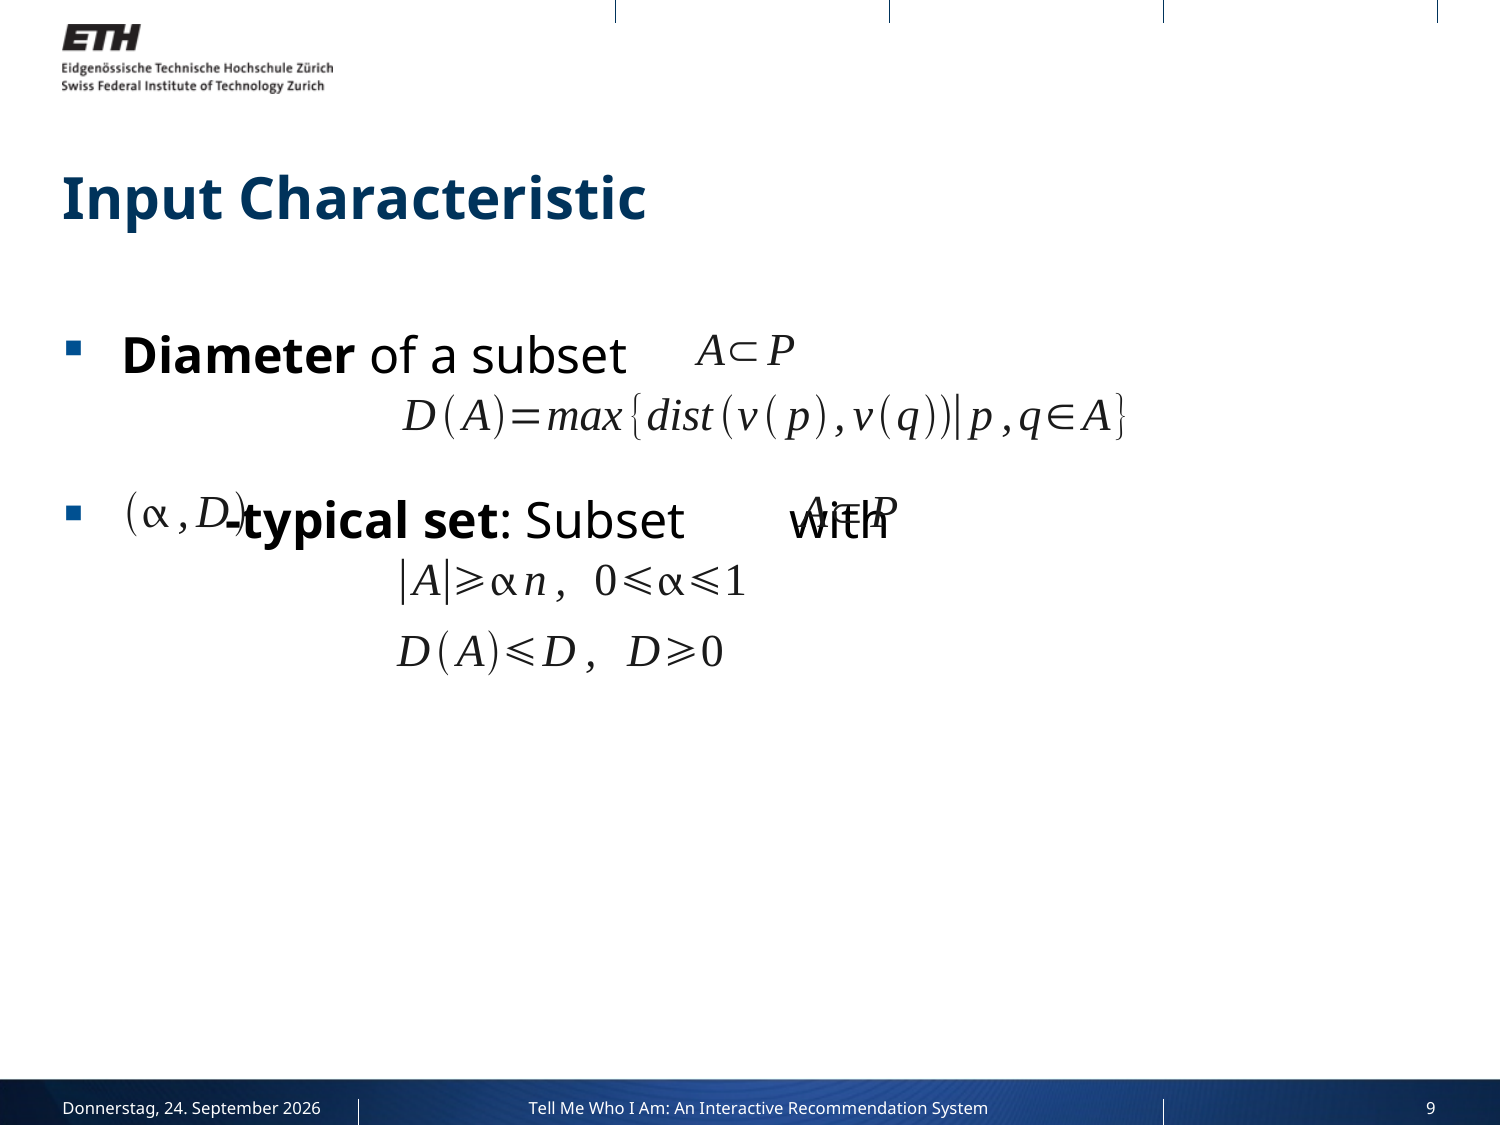

# Input Characteristic
Diameter of a subset
 -typical set: Subset with
9